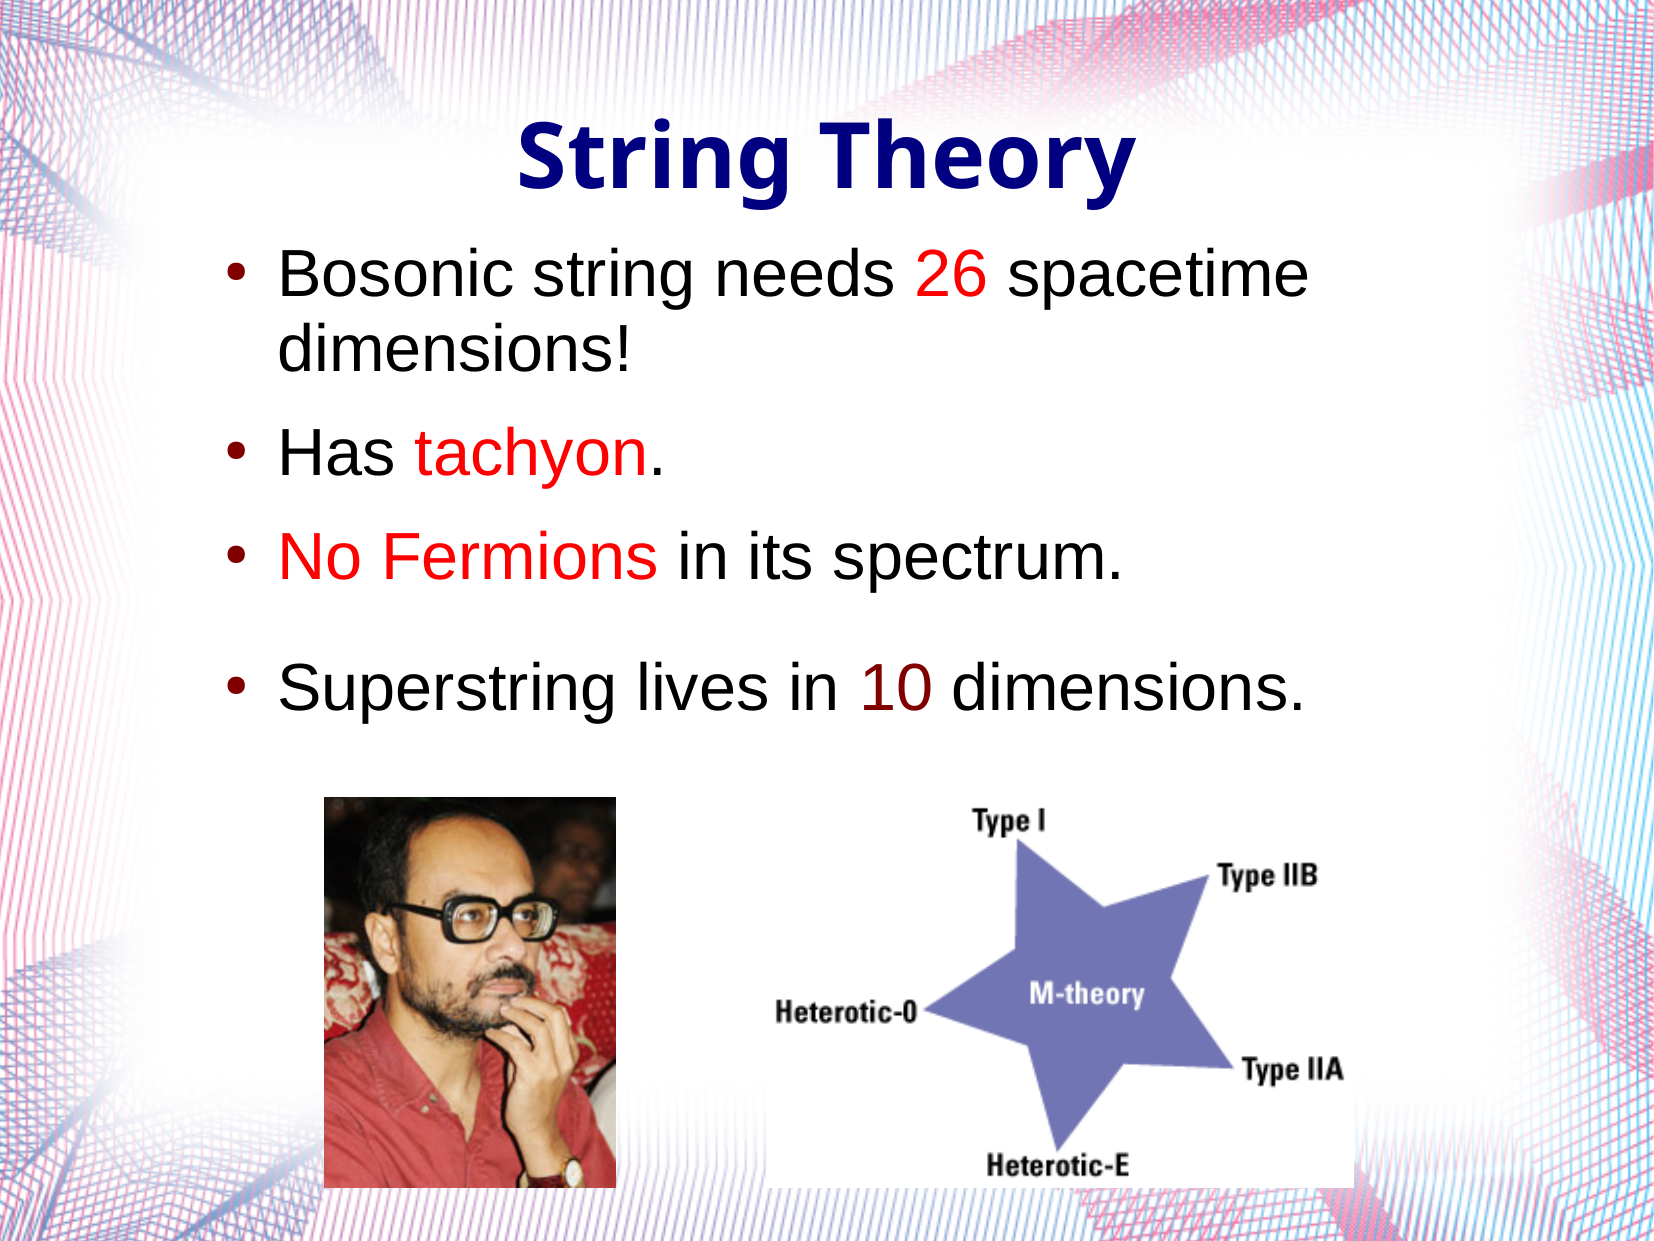

# String Theory
Bosonic string needs 26 spacetime dimensions!
Has tachyon.
No Fermions in its spectrum.
Superstring lives in 10 dimensions.